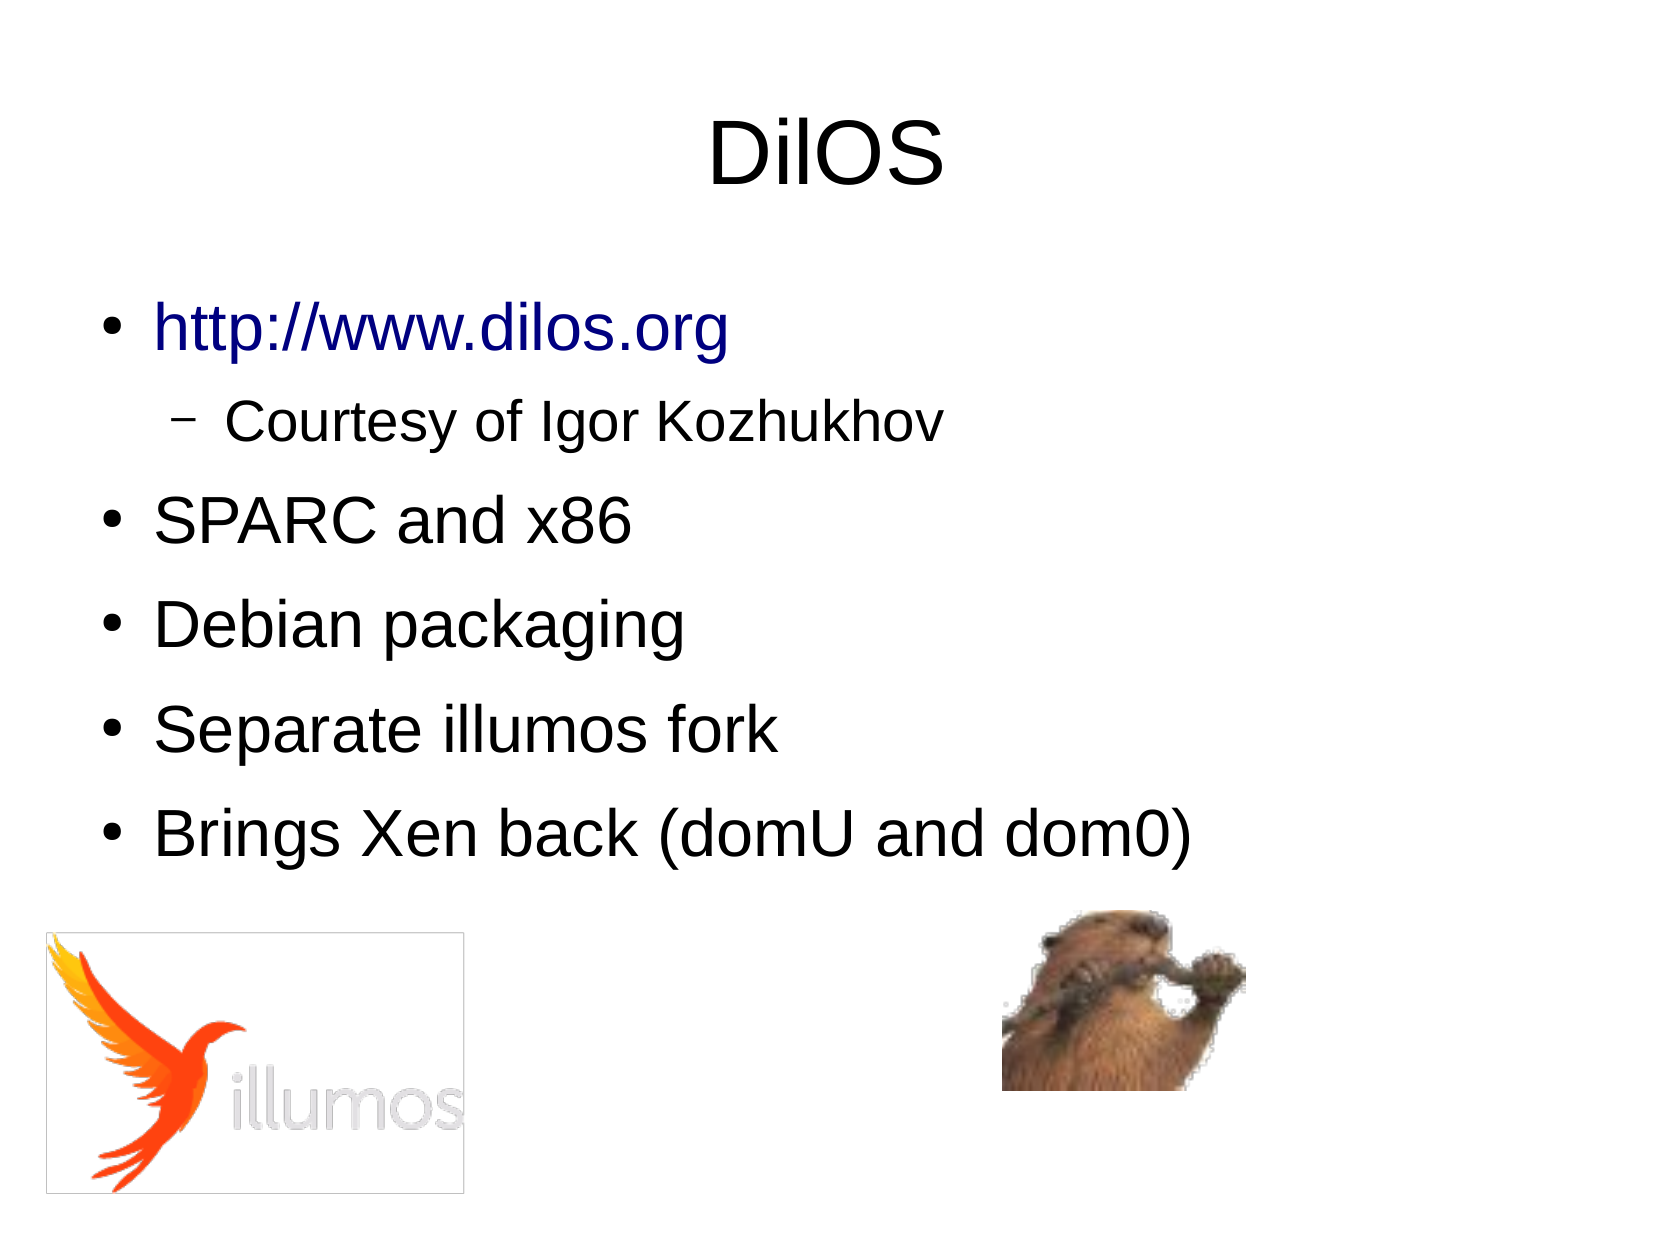

# DilOS
http://www.dilos.org
Courtesy of Igor Kozhukhov
SPARC and x86
Debian packaging
Separate illumos fork
Brings Xen back (domU and dom0)